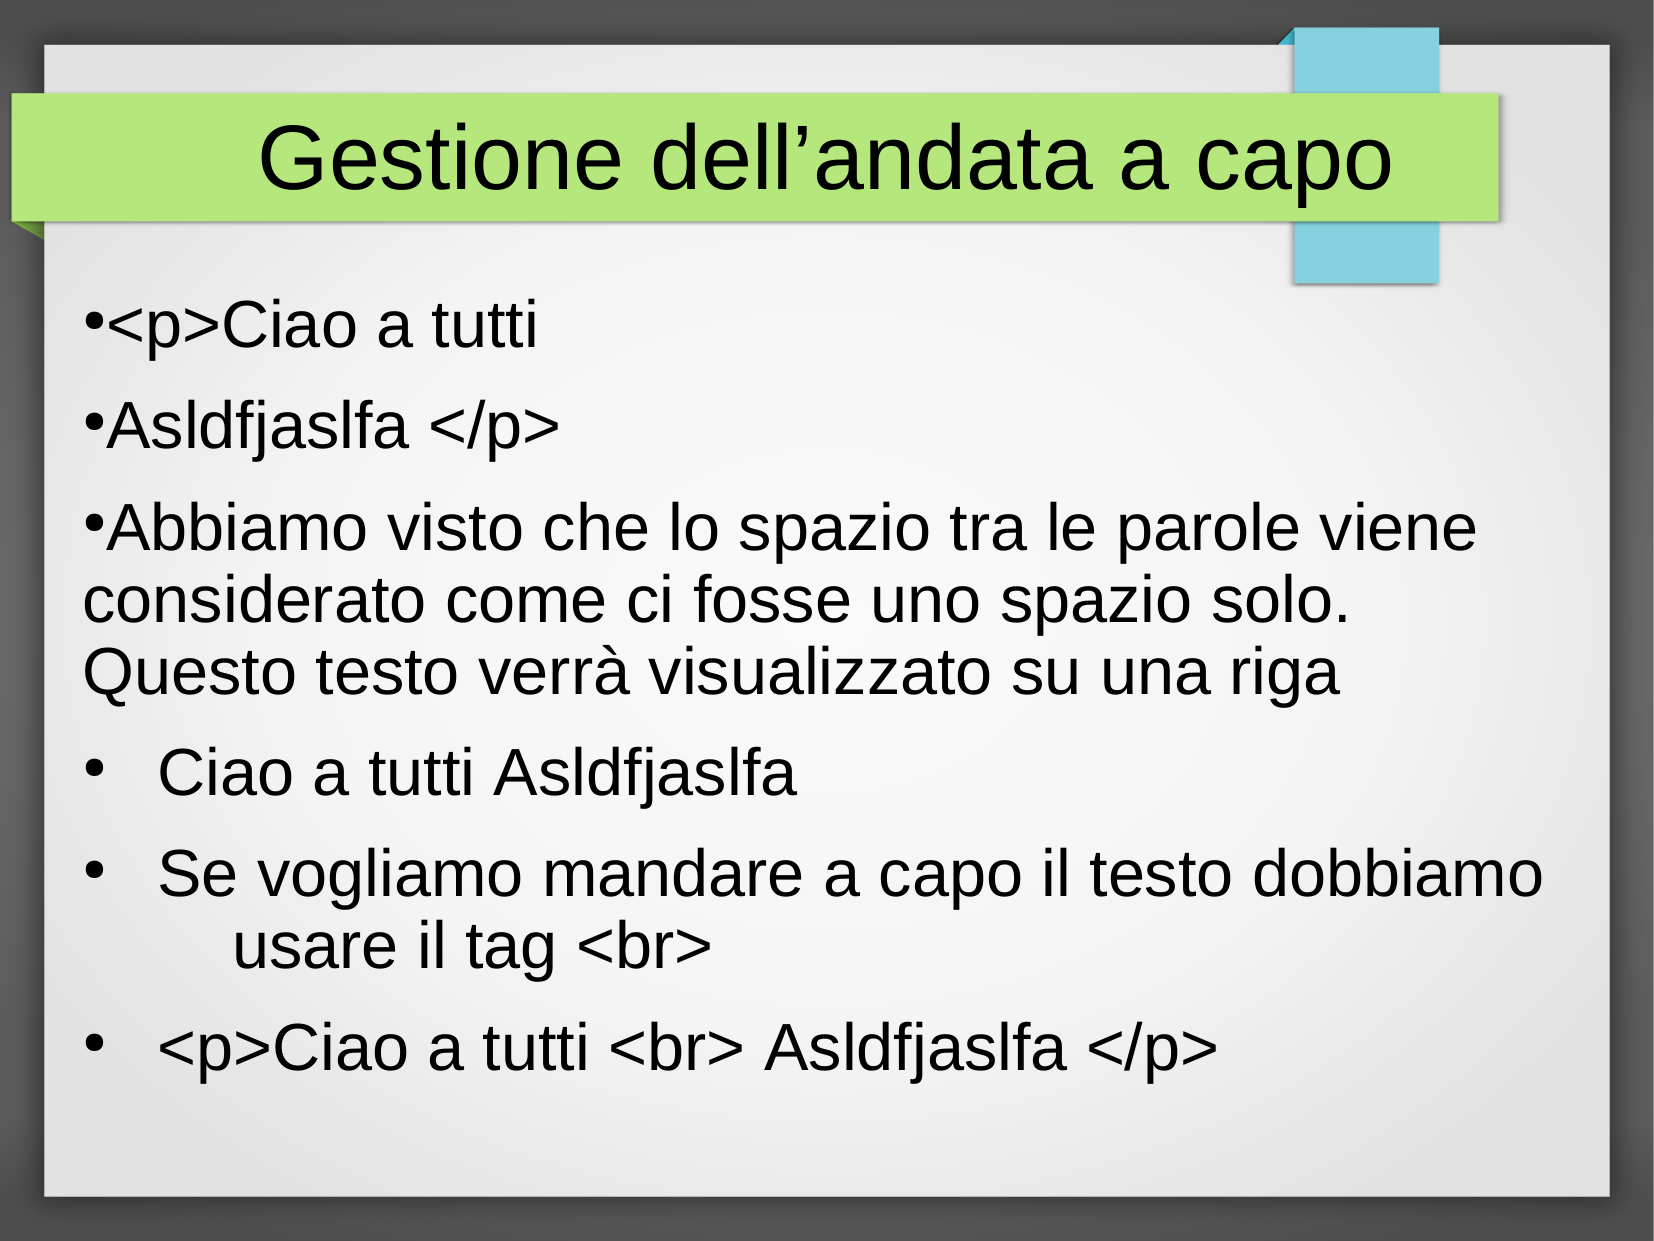

# Gestione dell’andata a capo
<p>Ciao a tutti
Asldfjaslfa </p>
Abbiamo visto che lo spazio tra le parole viene considerato come ci fosse uno spazio solo. Questo testo verrà visualizzato su una riga
Ciao a tutti Asldfjaslfa
Se vogliamo mandare a capo il testo dobbiamo usare il tag <br>
<p>Ciao a tutti <br> Asldfjaslfa </p>